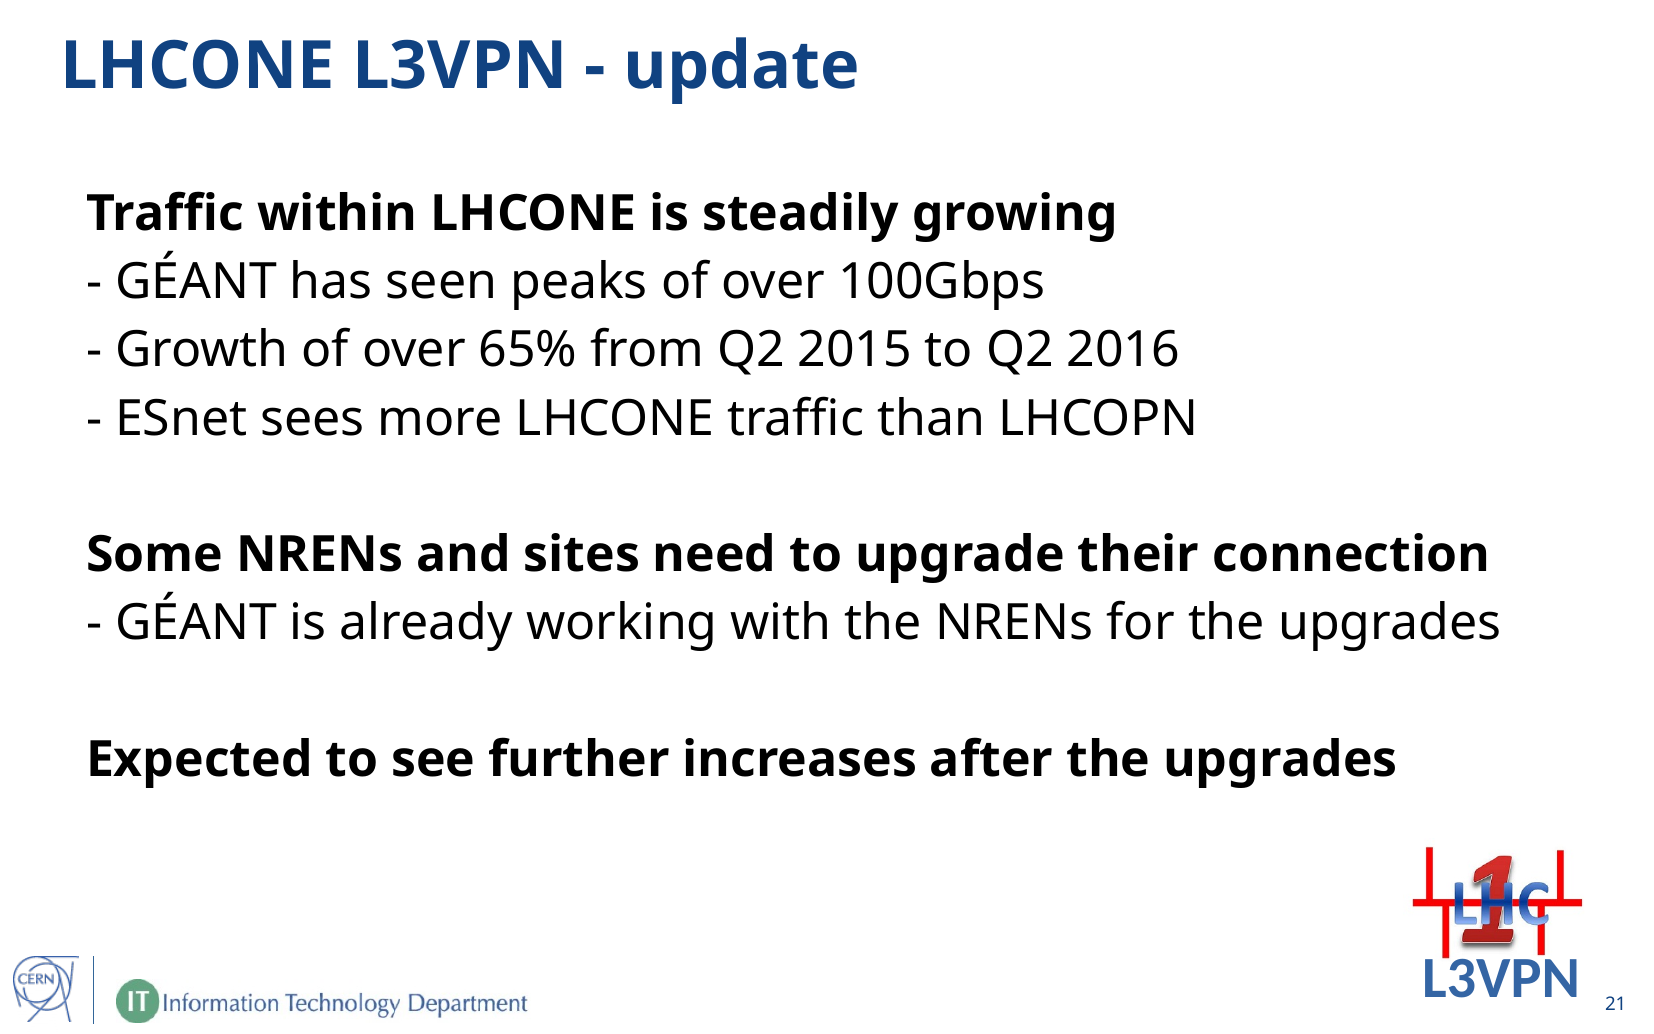

# LHCONE L3VPN - update
Traffic within LHCONE is steadily growing
- GÉANT has seen peaks of over 100Gbps
- Growth of over 65% from Q2 2015 to Q2 2016
- ESnet sees more LHCONE traffic than LHCOPN
Some NRENs and sites need to upgrade their connection
- GÉANT is already working with the NRENs for the upgrades
Expected to see further increases after the upgrades
L3VPN